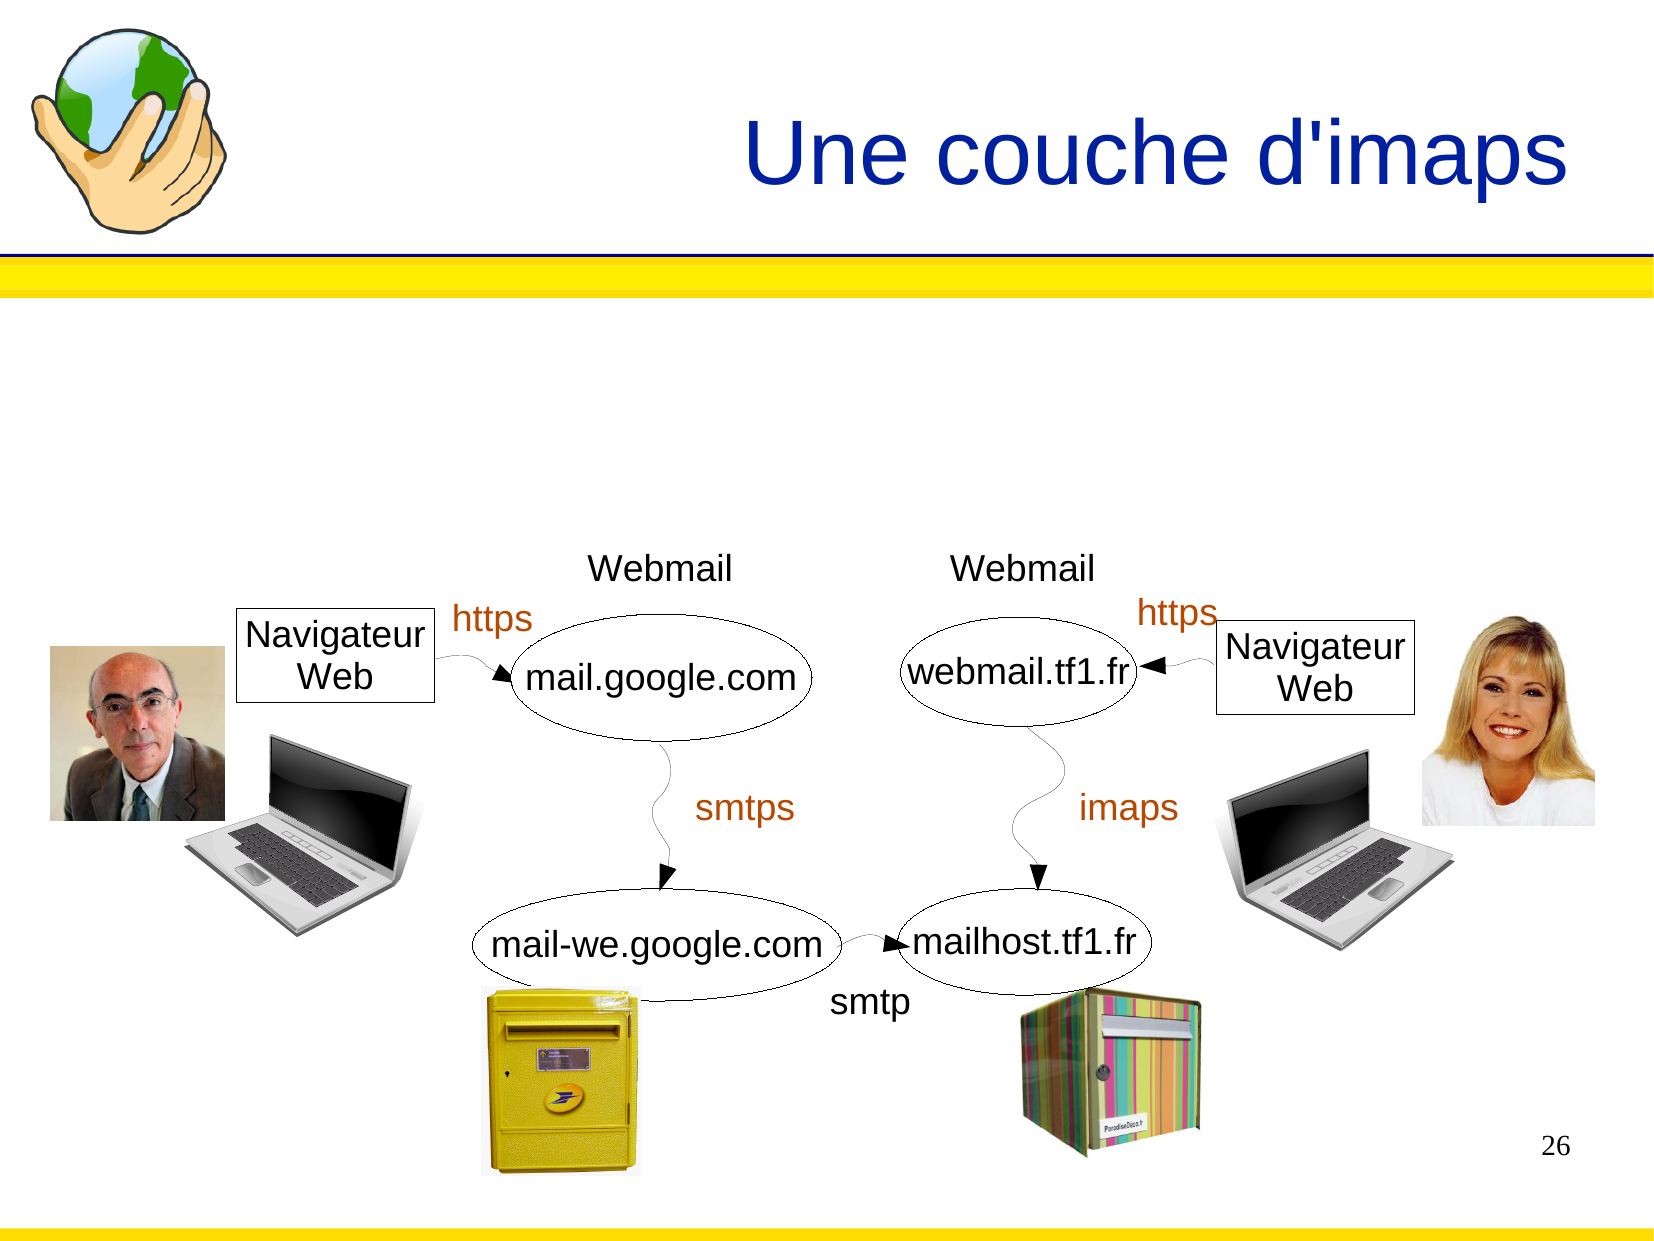

# Une couche d'imaps
Webmail
Webmail
https
https
Navigateur
Web
mail.google.com
webmail.tf1.fr
Navigateur
Web
smtps
imaps
mail-we.google.com
mailhost.tf1.fr
smtp
26